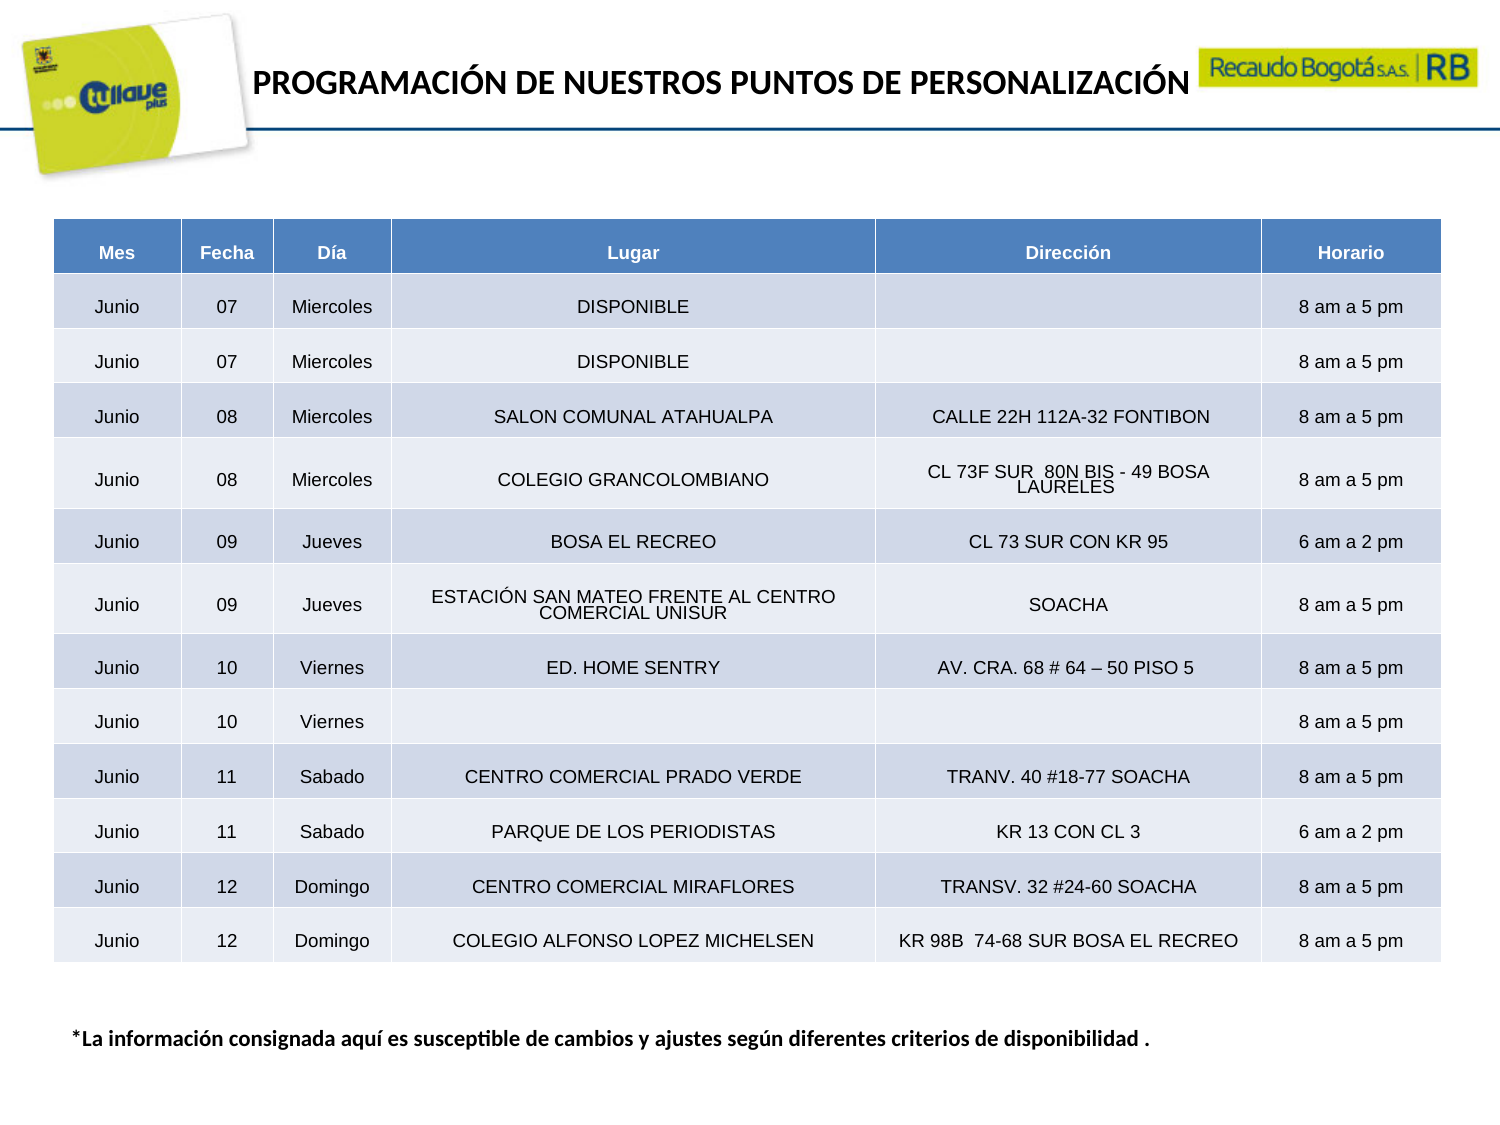

PROGRAMACIÓN DE NUESTROS PUNTOS DE PERSONALIZACIÓN
| Mes | Fecha | Día | Lugar | Dirección | Horario |
| --- | --- | --- | --- | --- | --- |
| Junio | 07 | Miercoles | DISPONIBLE | | 8 am a 5 pm |
| Junio | 07 | Miercoles | DISPONIBLE | | 8 am a 5 pm |
| Junio | 08 | Miercoles | SALON COMUNAL ATAHUALPA | CALLE 22H 112A-32 FONTIBON | 8 am a 5 pm |
| Junio | 08 | Miercoles | COLEGIO GRANCOLOMBIANO | CL 73F SUR 80N BIS - 49 BOSA LAURELES | 8 am a 5 pm |
| Junio | 09 | Jueves | BOSA EL RECREO | CL 73 SUR CON KR 95 | 6 am a 2 pm |
| Junio | 09 | Jueves | ESTACIÓN SAN MATEO FRENTE AL CENTRO COMERCIAL UNISUR | SOACHA | 8 am a 5 pm |
| Junio | 10 | Viernes | ED. HOME SENTRY | AV. CRA. 68 # 64 – 50 PISO 5 | 8 am a 5 pm |
| Junio | 10 | Viernes | | | 8 am a 5 pm |
| Junio | 11 | Sabado | CENTRO COMERCIAL PRADO VERDE | TRANV. 40 #18-77 SOACHA | 8 am a 5 pm |
| Junio | 11 | Sabado | PARQUE DE LOS PERIODISTAS | KR 13 CON CL 3 | 6 am a 2 pm |
| Junio | 12 | Domingo | CENTRO COMERCIAL MIRAFLORES | TRANSV. 32 #24-60 SOACHA | 8 am a 5 pm |
| Junio | 12 | Domingo | COLEGIO ALFONSO LOPEZ MICHELSEN | KR 98B 74-68 SUR BOSA EL RECREO | 8 am a 5 pm |
*La información consignada aquí es susceptible de cambios y ajustes según diferentes criterios de disponibilidad .